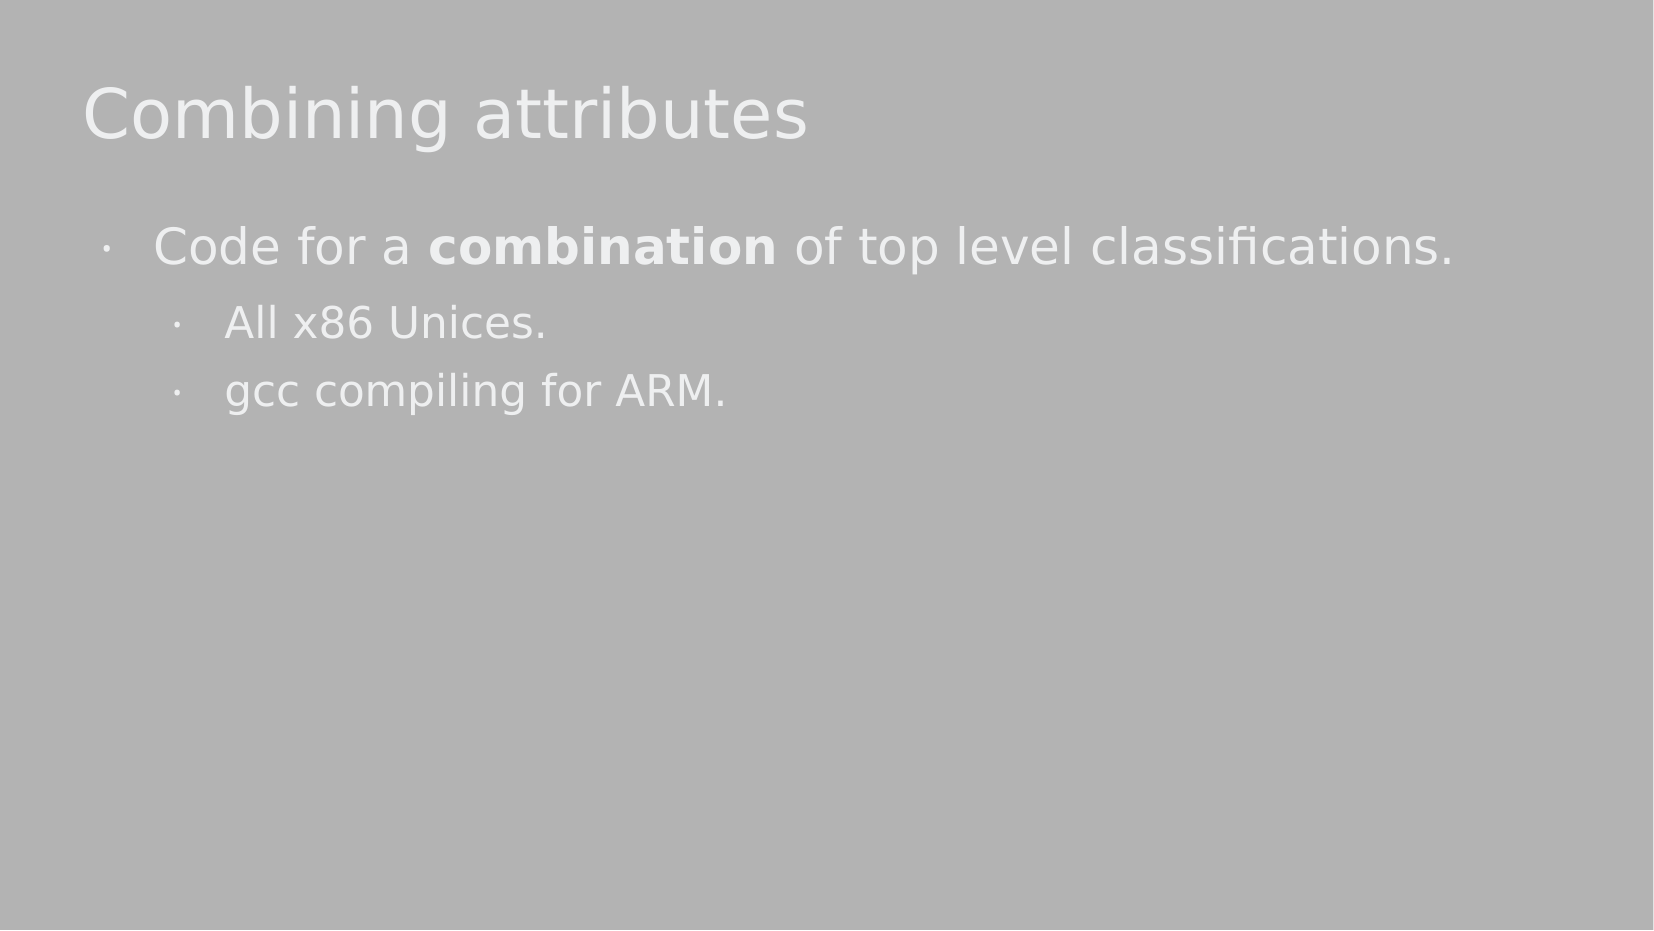

# Combining attributes
Code for a combination of top level classifications.
All x86 Unices.
gcc compiling for ARM.